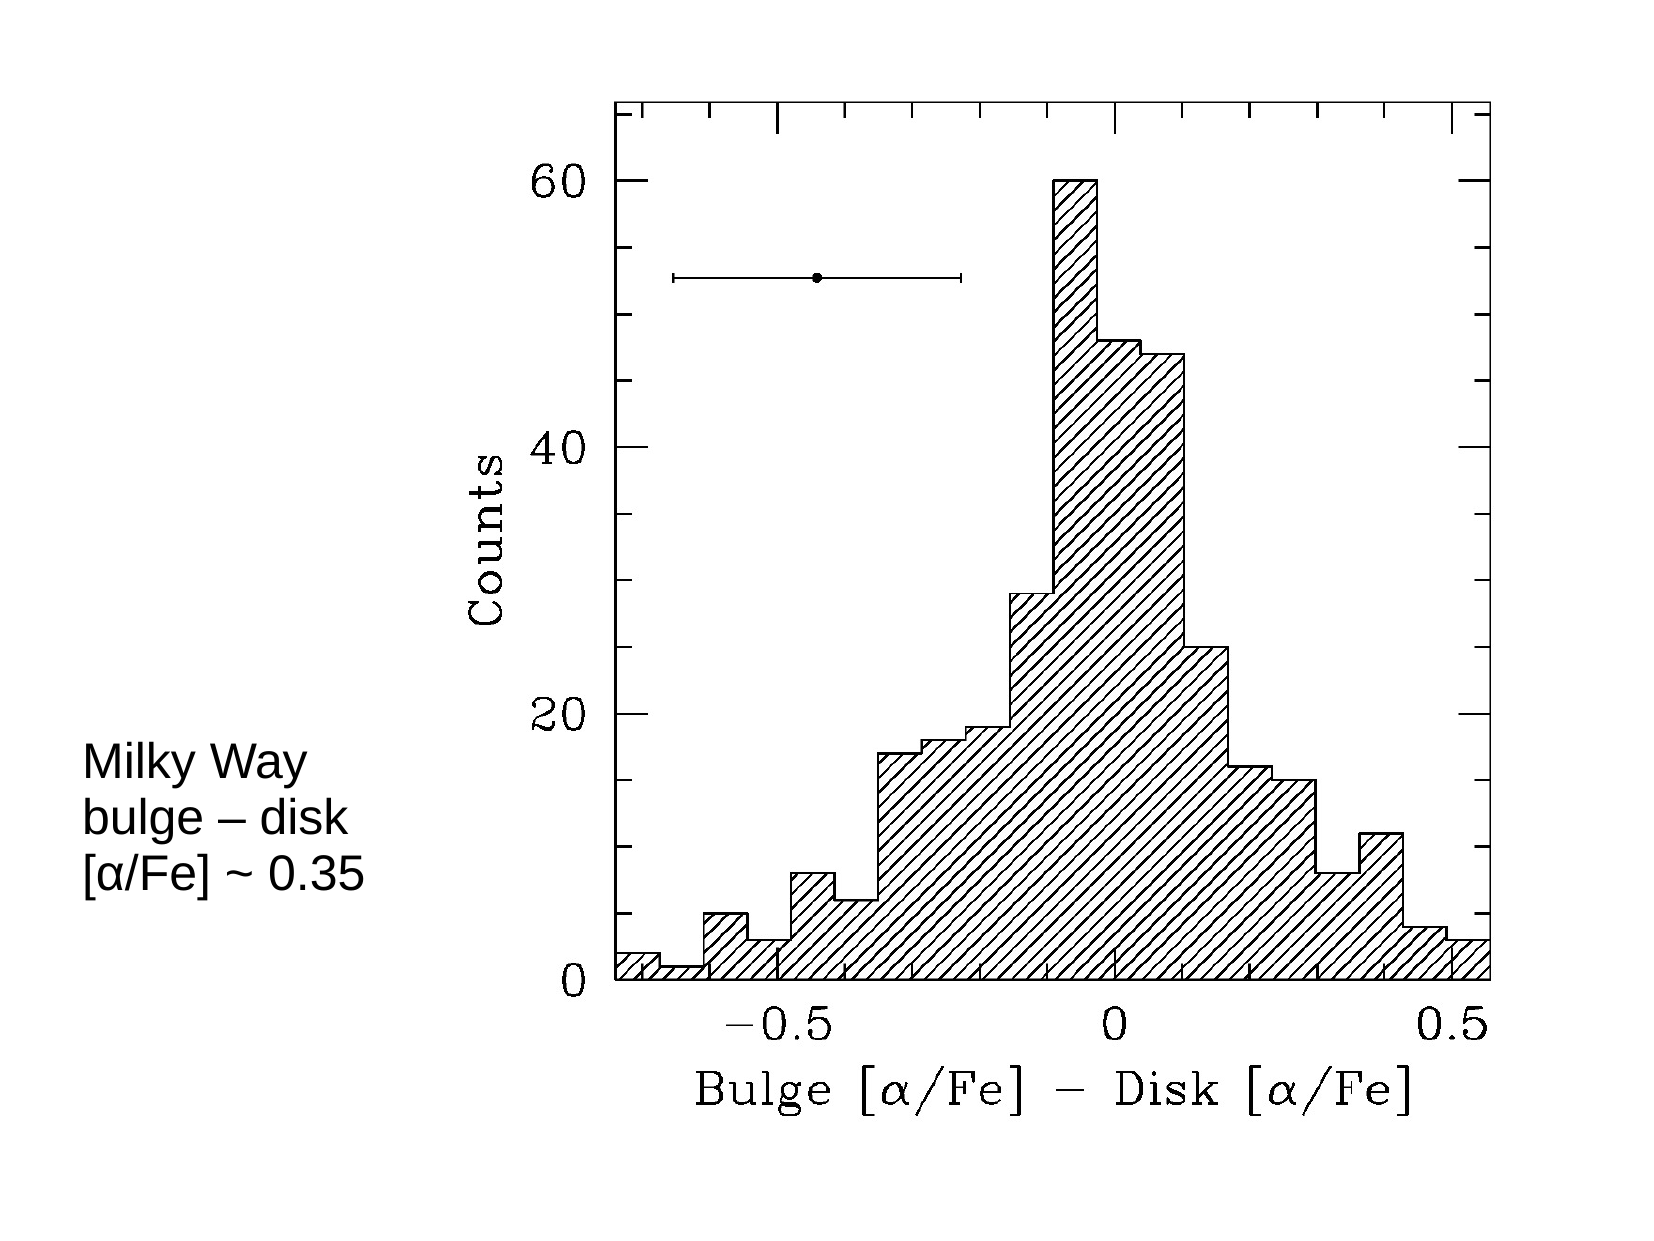

#
Milky Way bulge – disk [α/Fe] ~ 0.35